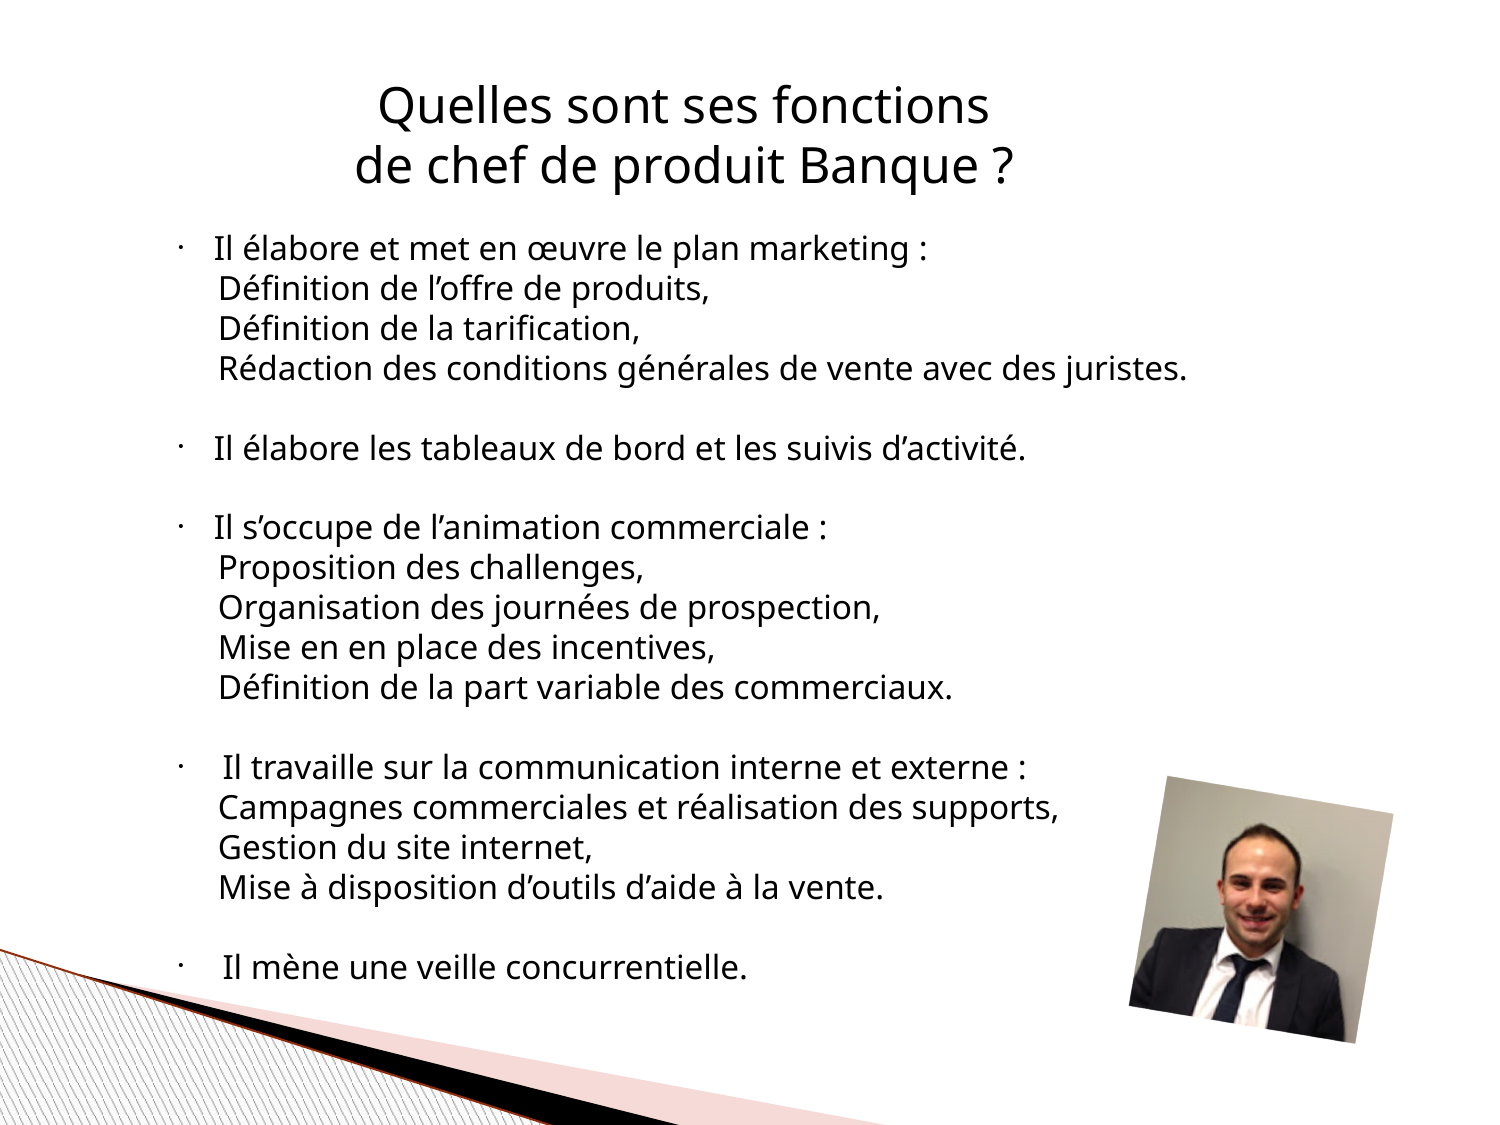

Quelles sont ses fonctions
de chef de produit Banque ?
Il élabore et met en œuvre le plan marketing :
Définition de l’offre de produits,
Définition de la tarification,
Rédaction des conditions générales de vente avec des juristes.
Il élabore les tableaux de bord et les suivis d’activité.
Il s’occupe de l’animation commerciale :
Proposition des challenges,
Organisation des journées de prospection,
Mise en en place des incentives,
Définition de la part variable des commerciaux.
 Il travaille sur la communication interne et externe :
Campagnes commerciales et réalisation des supports,
Gestion du site internet,
Mise à disposition d’outils d’aide à la vente.
 Il mène une veille concurrentielle.